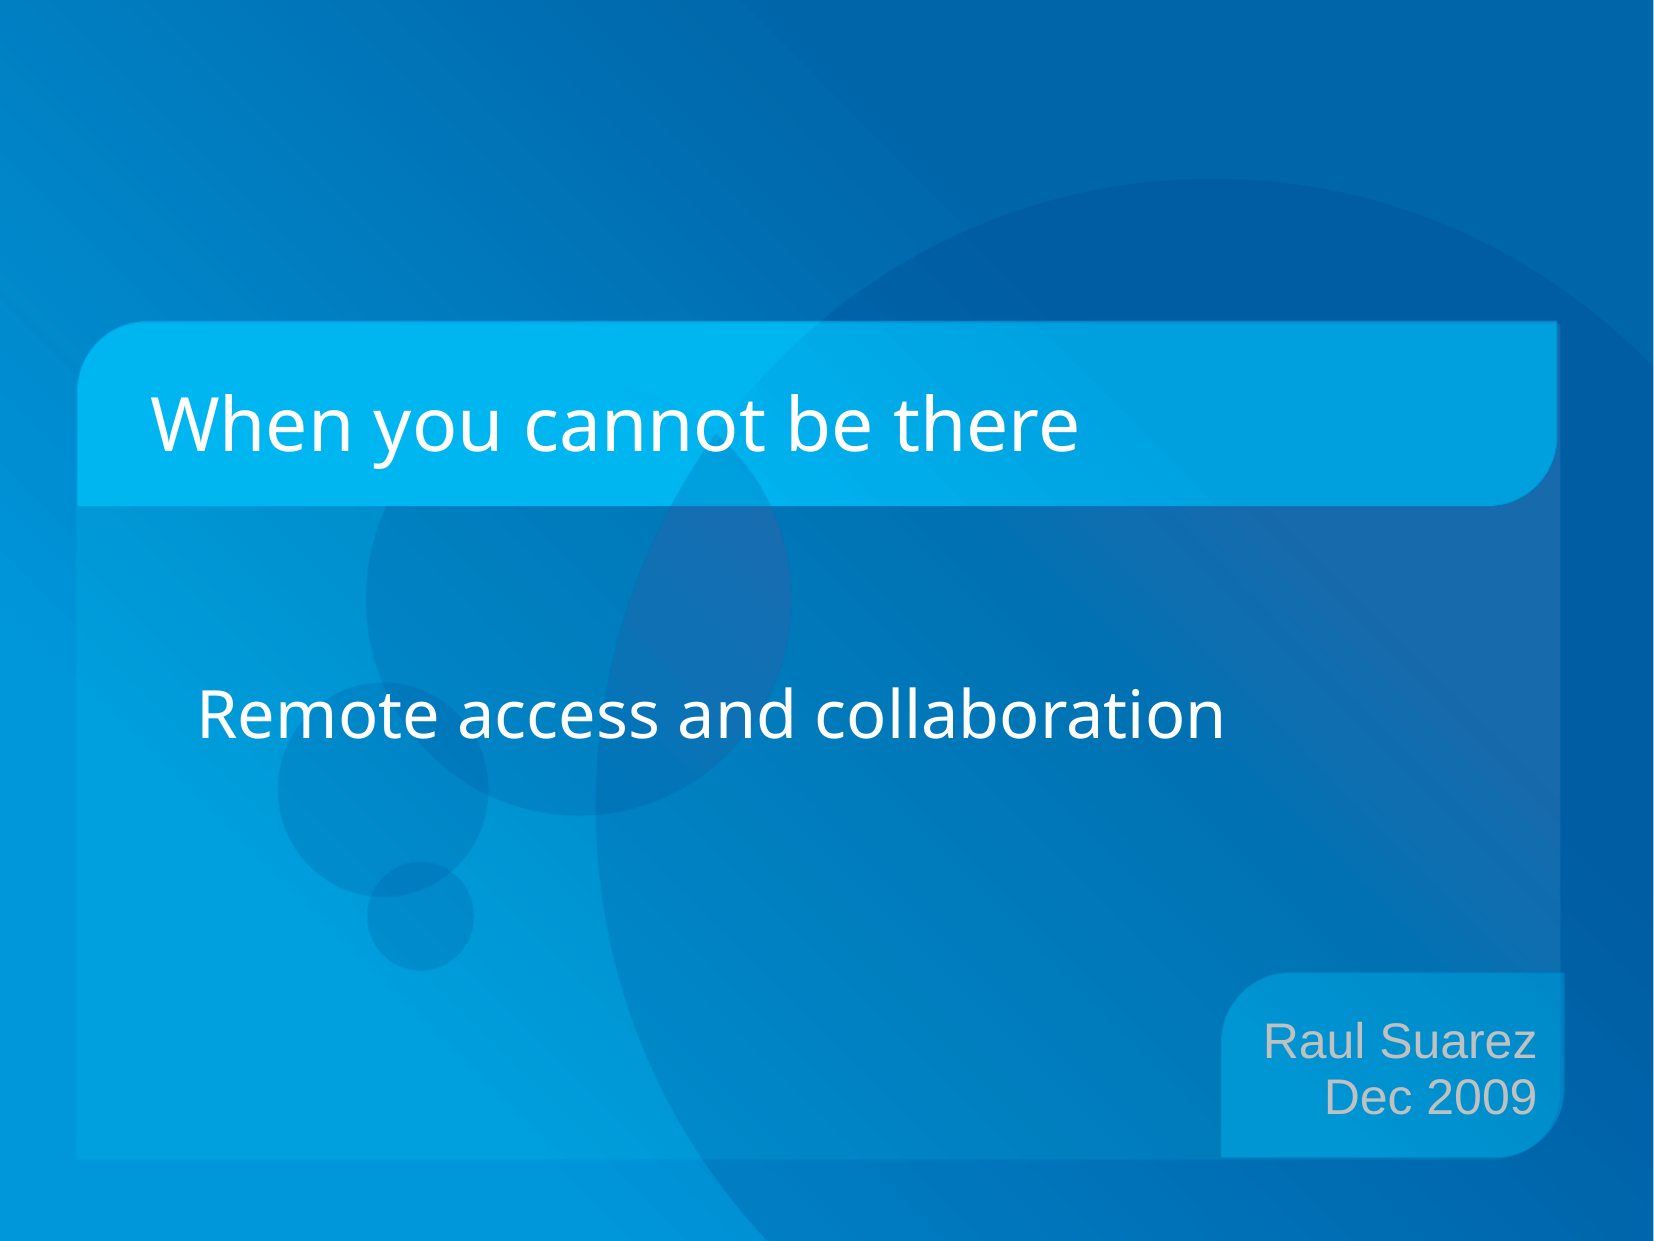

# When you cannot be there
Remote access and collaboration
Raul Suarez Dec 2009